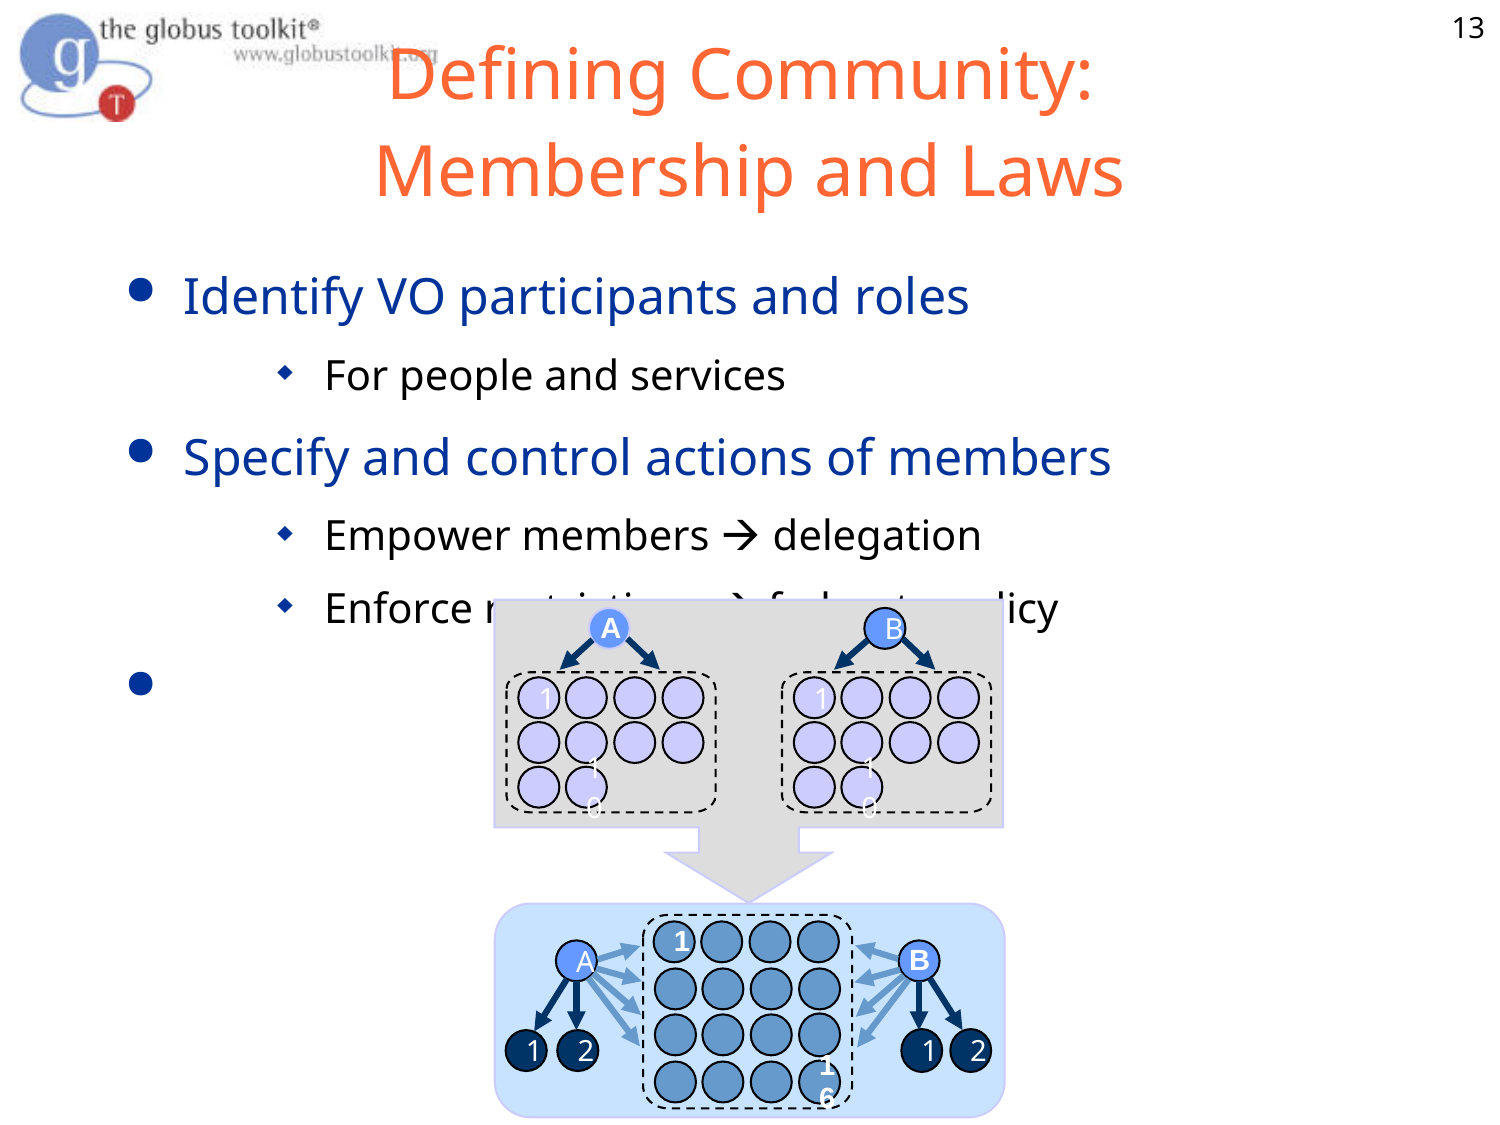

13
# Defining Community: Membership and Laws
Identify VO participants and roles
For people and services
Specify and control actions of members
Empower members  delegation
Enforce restrictions  federate policy
A
B
1
1
10
10
1
A
B
1
2
1
2
16